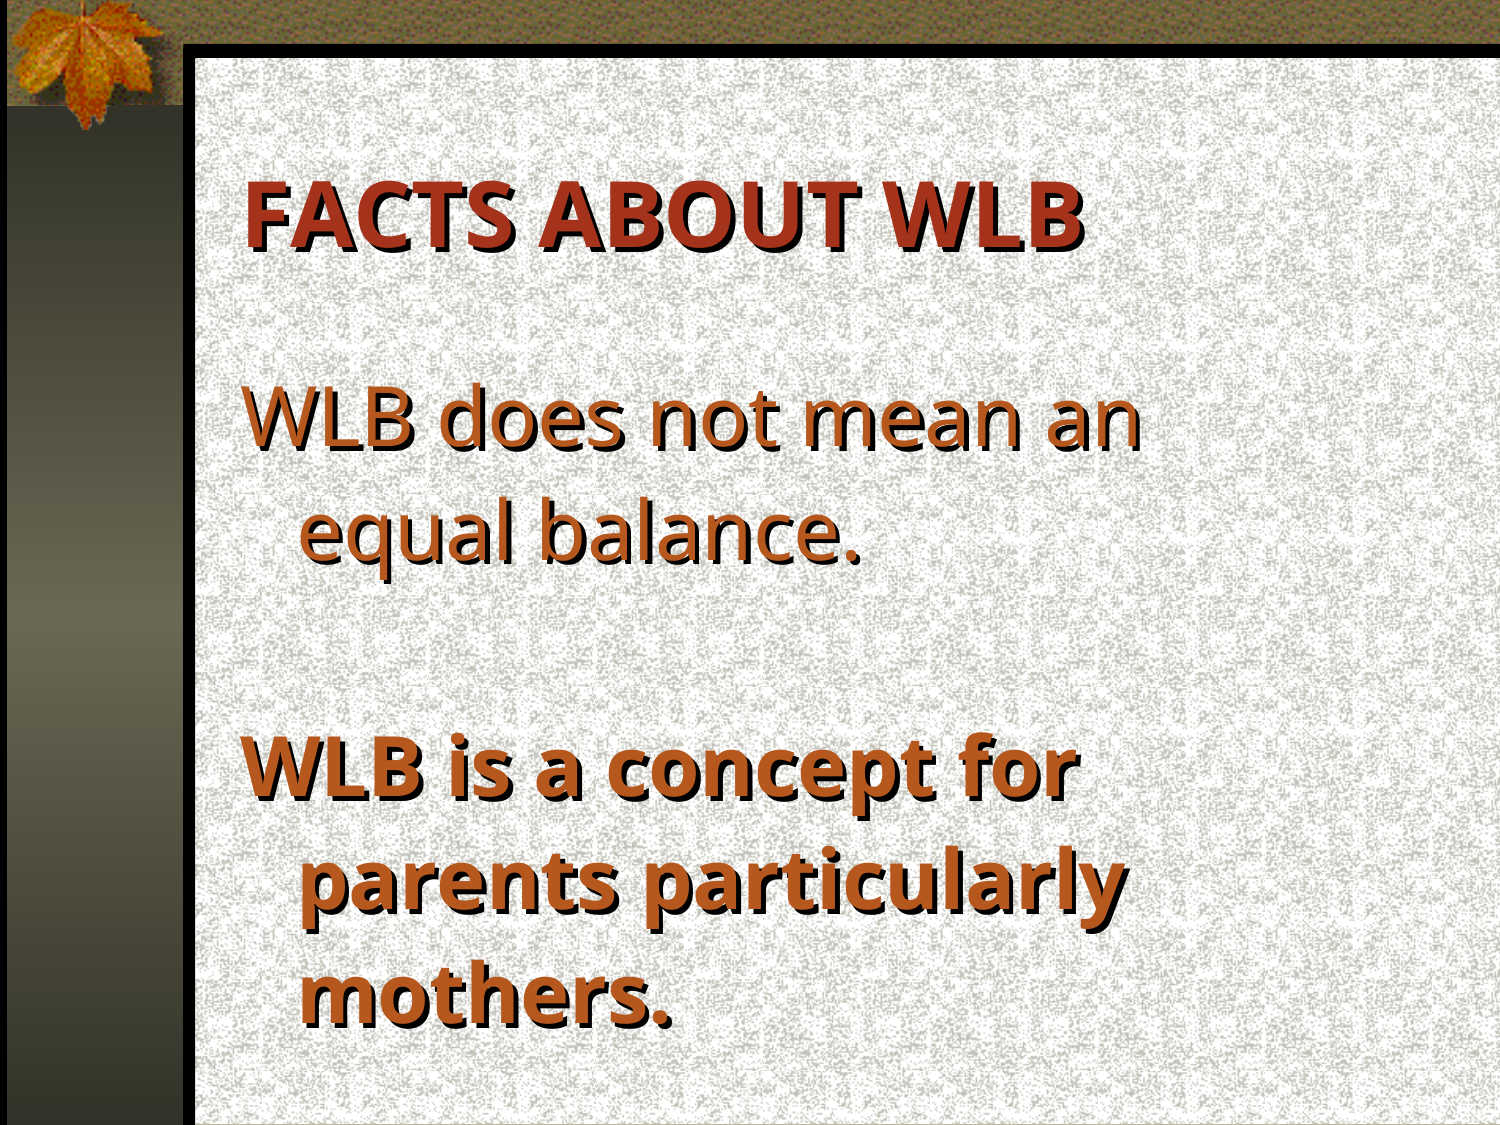

# FACTS ABOUT WLB
WLB does not mean an equal balance.
WLB is a concept for parents particularly mothers.